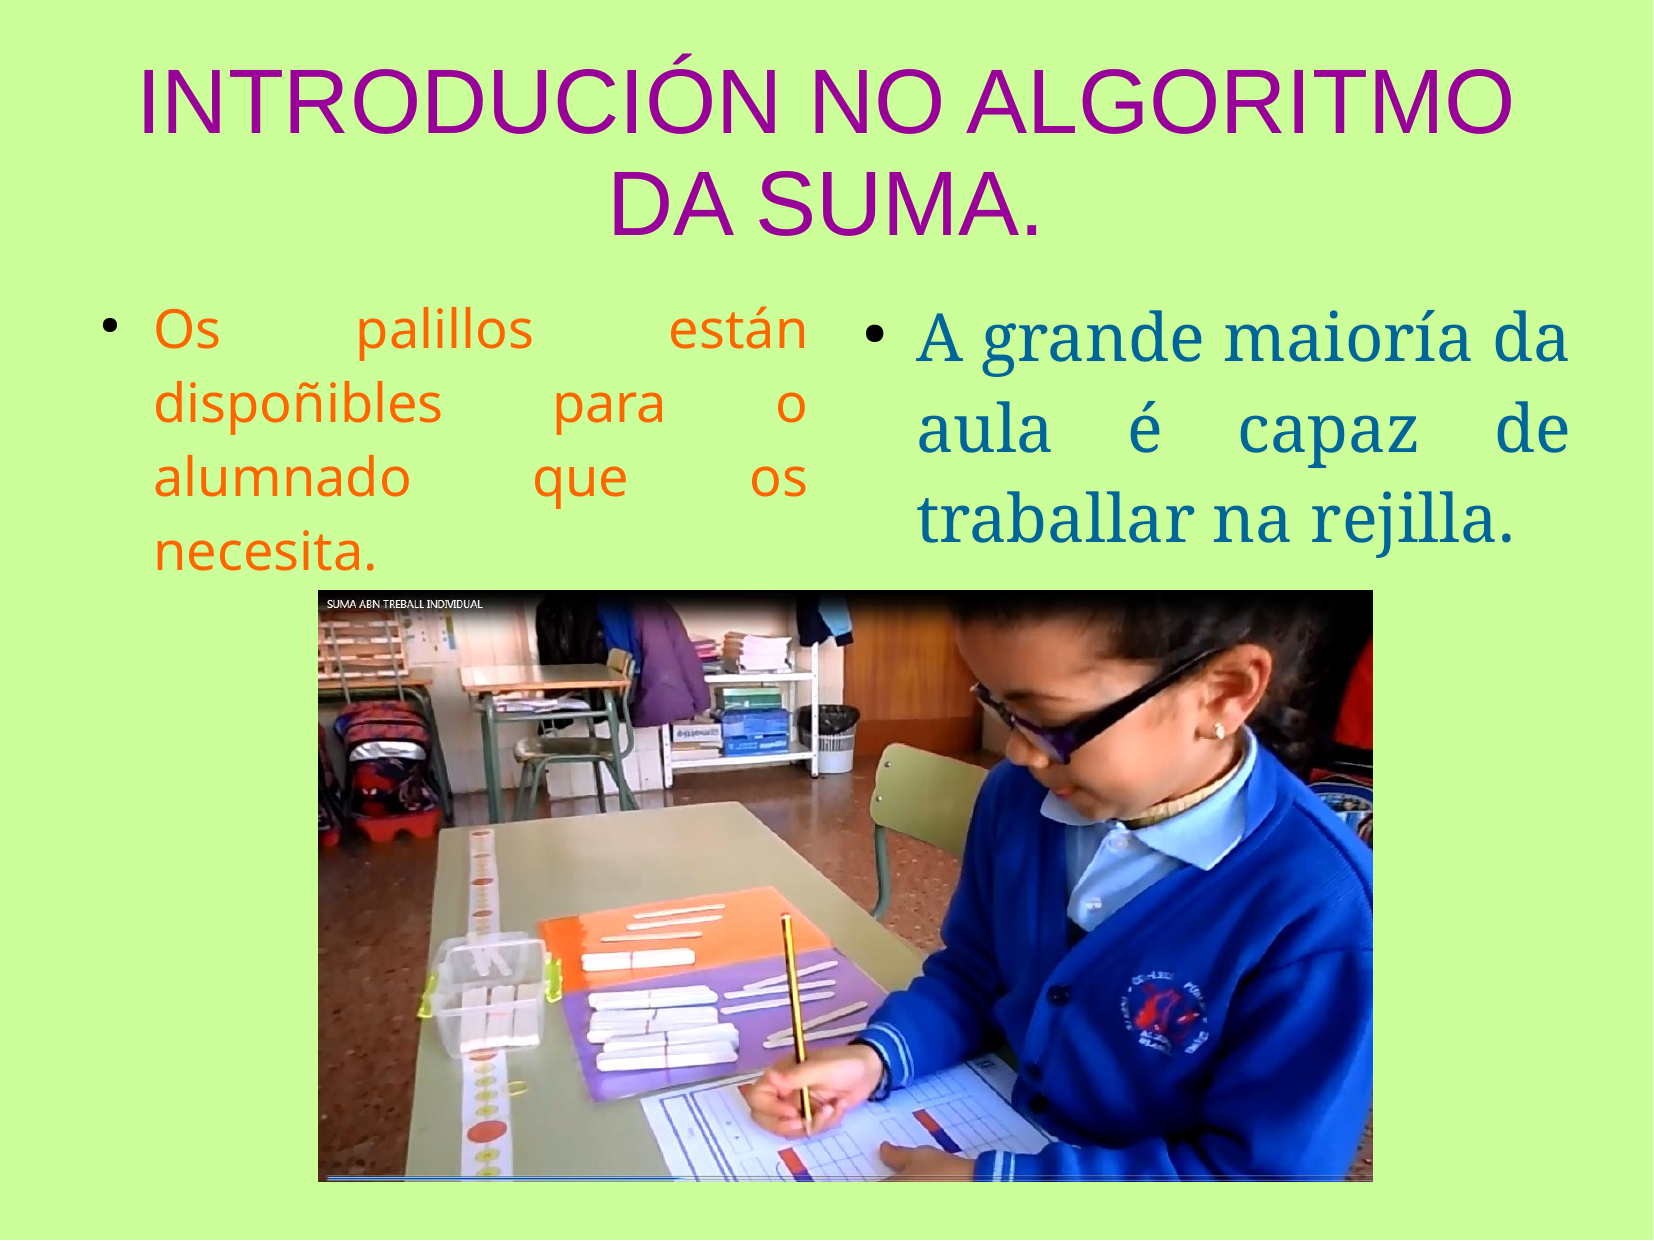

# INTRODUCIÓN NO ALGORITMO DA SUMA.
Os palillos están dispoñibles para o alumnado que os necesita.
A grande maioría da aula é capaz de traballar na rejilla.